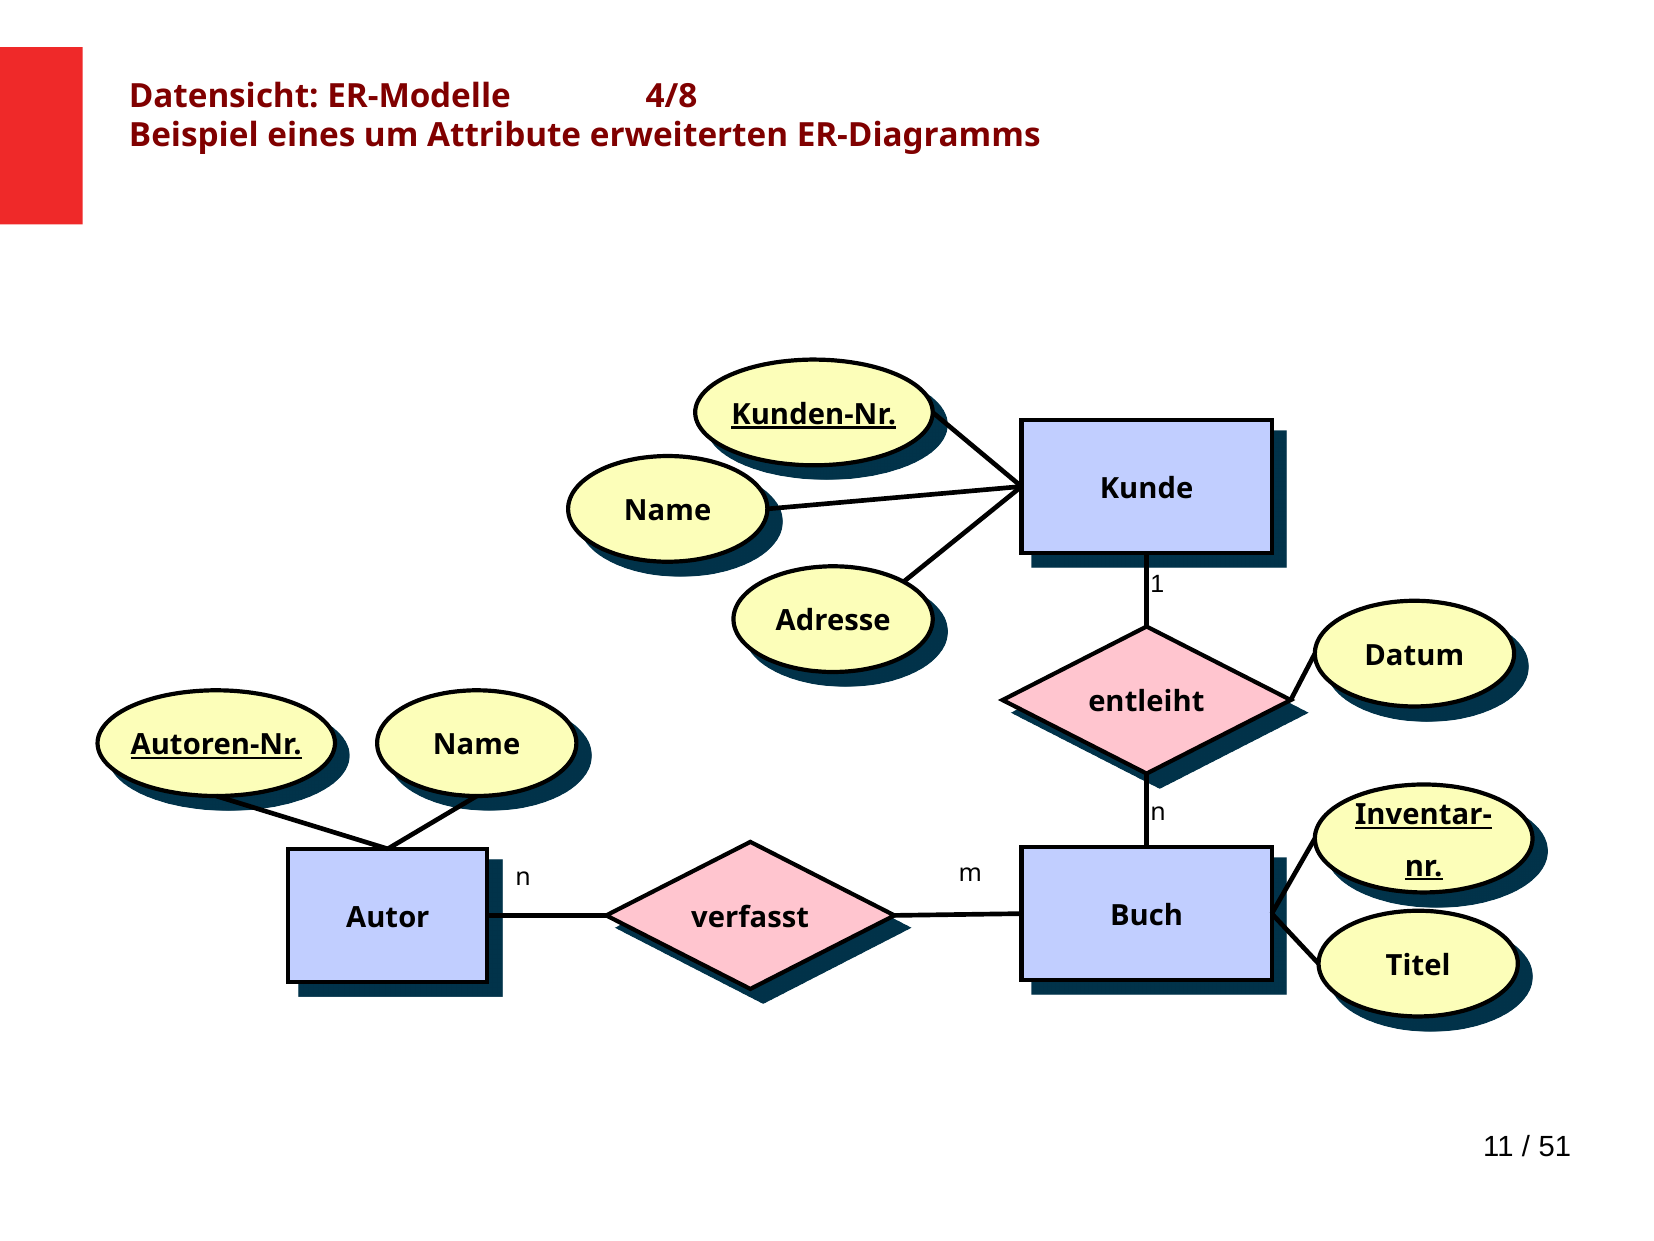

# Datensicht: ER-Modelle		4/8 Beispiel eines um Attribute erweiterten ER-Diagramms
Kunden-Nr.
Kunde
Name
Adresse
Datum
entleiht
Autoren-Nr.
Name
Inventar-
nr.
verfasst
Buch
Autor
Titel
1
n
m
n
11
Folie